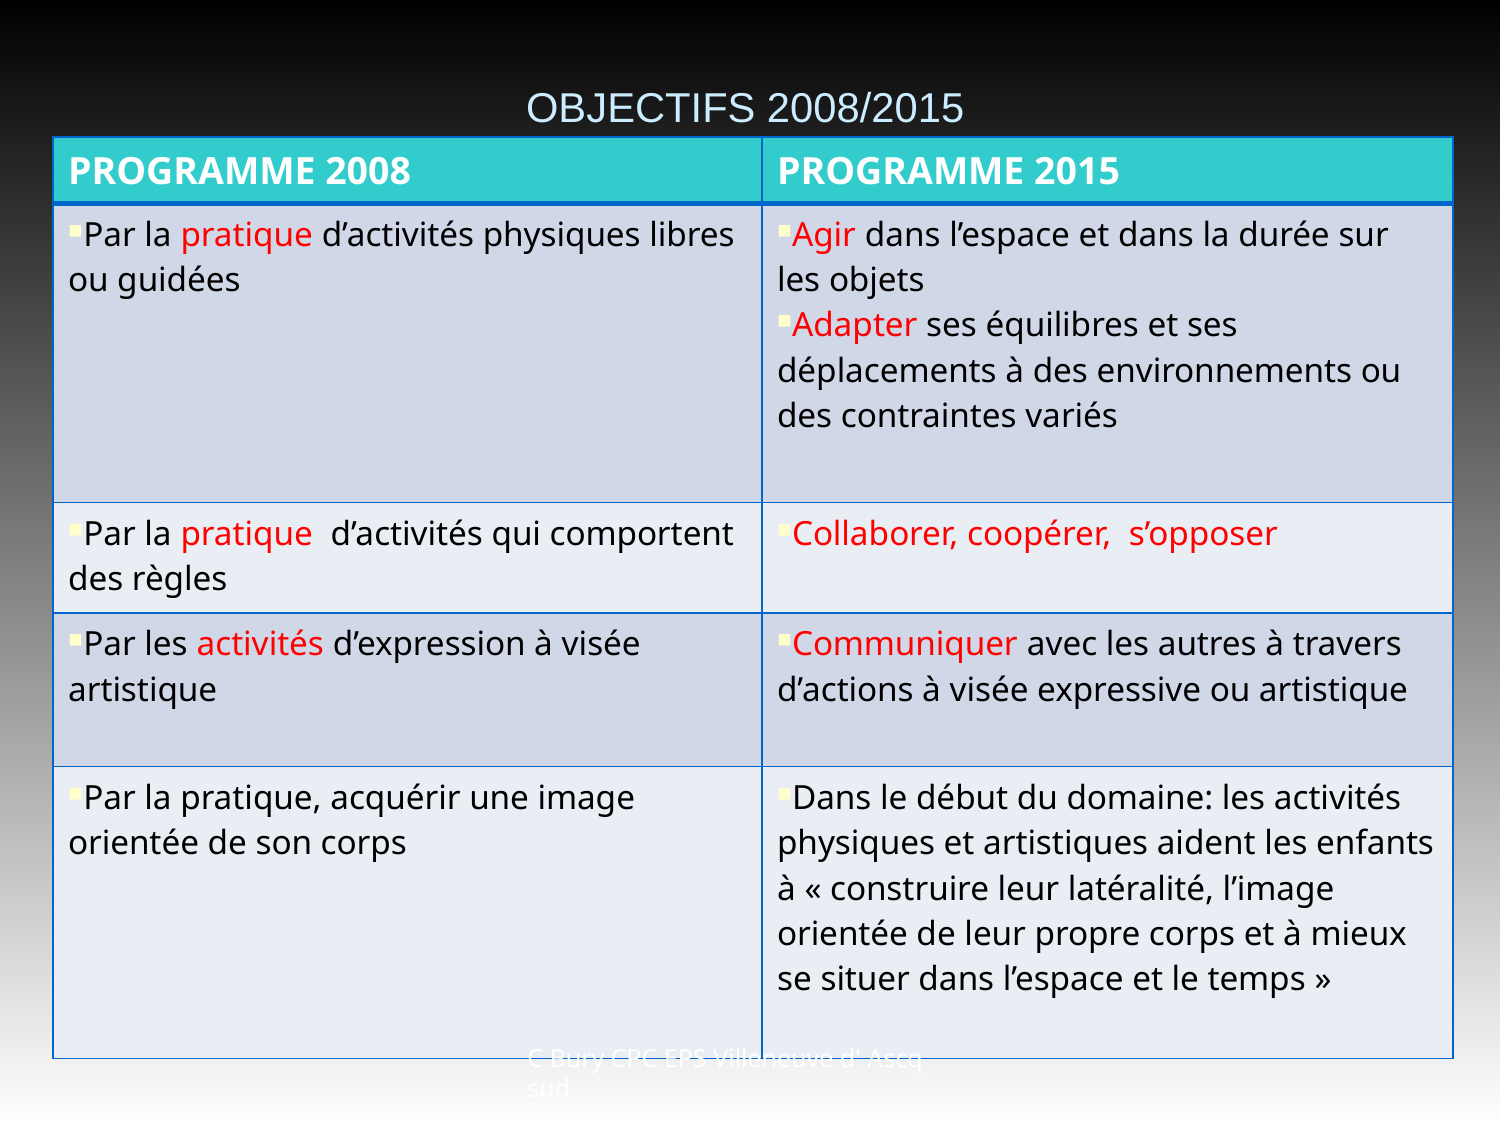

# OBJECTIFS 2008/2015
| PROGRAMME 2008 | PROGRAMME 2015 |
| --- | --- |
| Par la pratique d’activités physiques libres ou guidées | Agir dans l’espace et dans la durée sur les objets Adapter ses équilibres et ses déplacements à des environnements ou des contraintes variés |
| Par la pratique d’activités qui comportent des règles | Collaborer, coopérer, s’opposer |
| Par les activités d’expression à visée artistique | Communiquer avec les autres à travers d’actions à visée expressive ou artistique |
| Par la pratique, acquérir une image orientée de son corps | Dans le début du domaine: les activités physiques et artistiques aident les enfants à « construire leur latéralité, l’image orientée de leur propre corps et à mieux se situer dans l’espace et le temps » |
C Bury CPC EPS Villeneuve d' Ascq sud